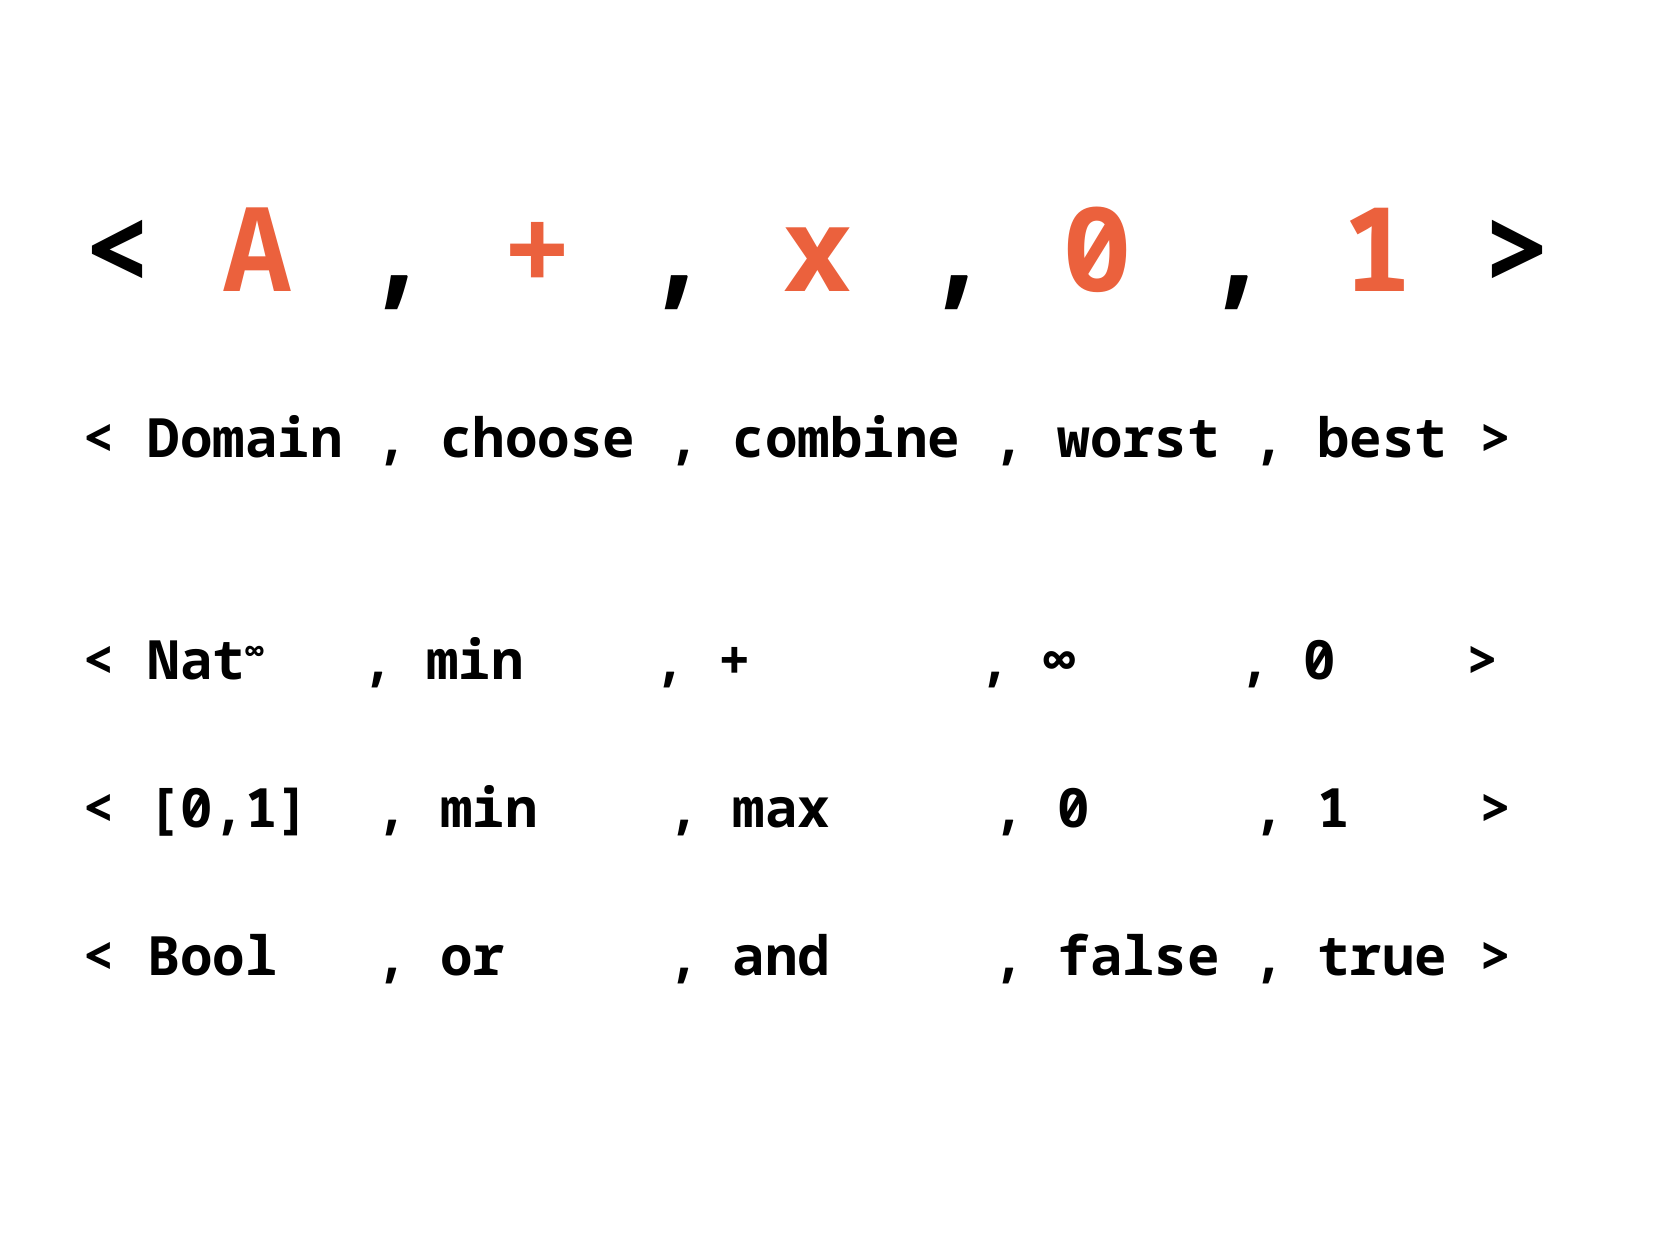

# < A , + , x , 0 , 1 >
< Domain , choose , combine , worst , best >
< Nat∞ , min , + , ∞ , 0 >
< [0,1] , min , max , 0 , 1 >
< Bool , or , and , false , true >